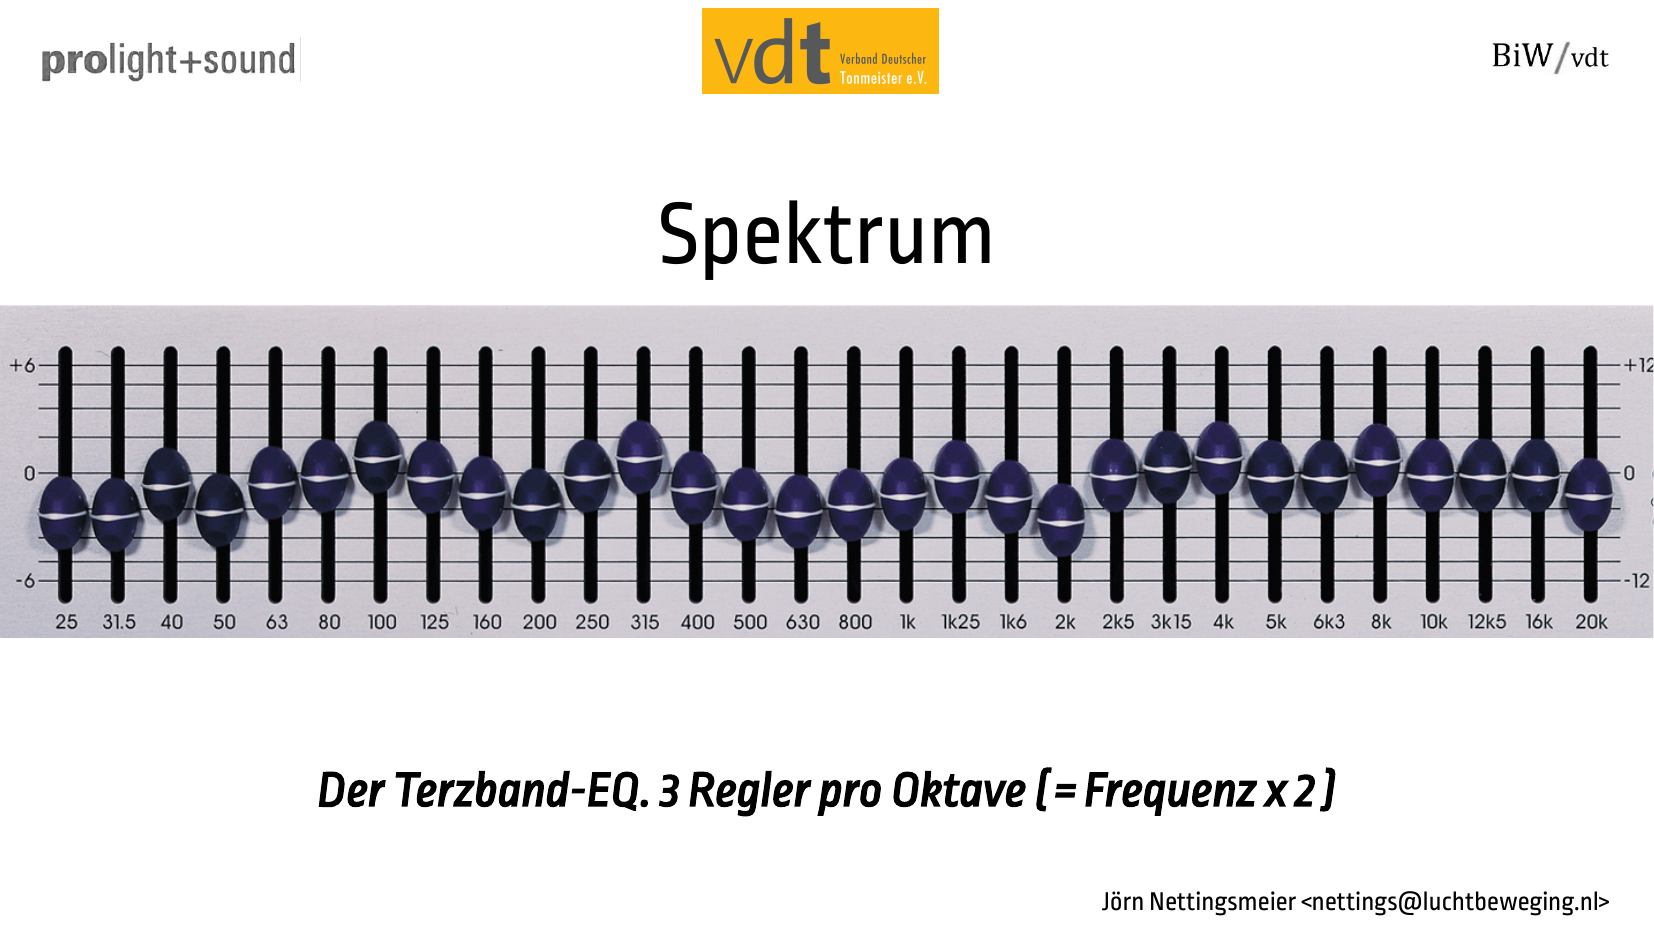

# Spektrum
Der Terzband-EQ. 3 Regler pro Oktave ( = Frequenz x 2 )